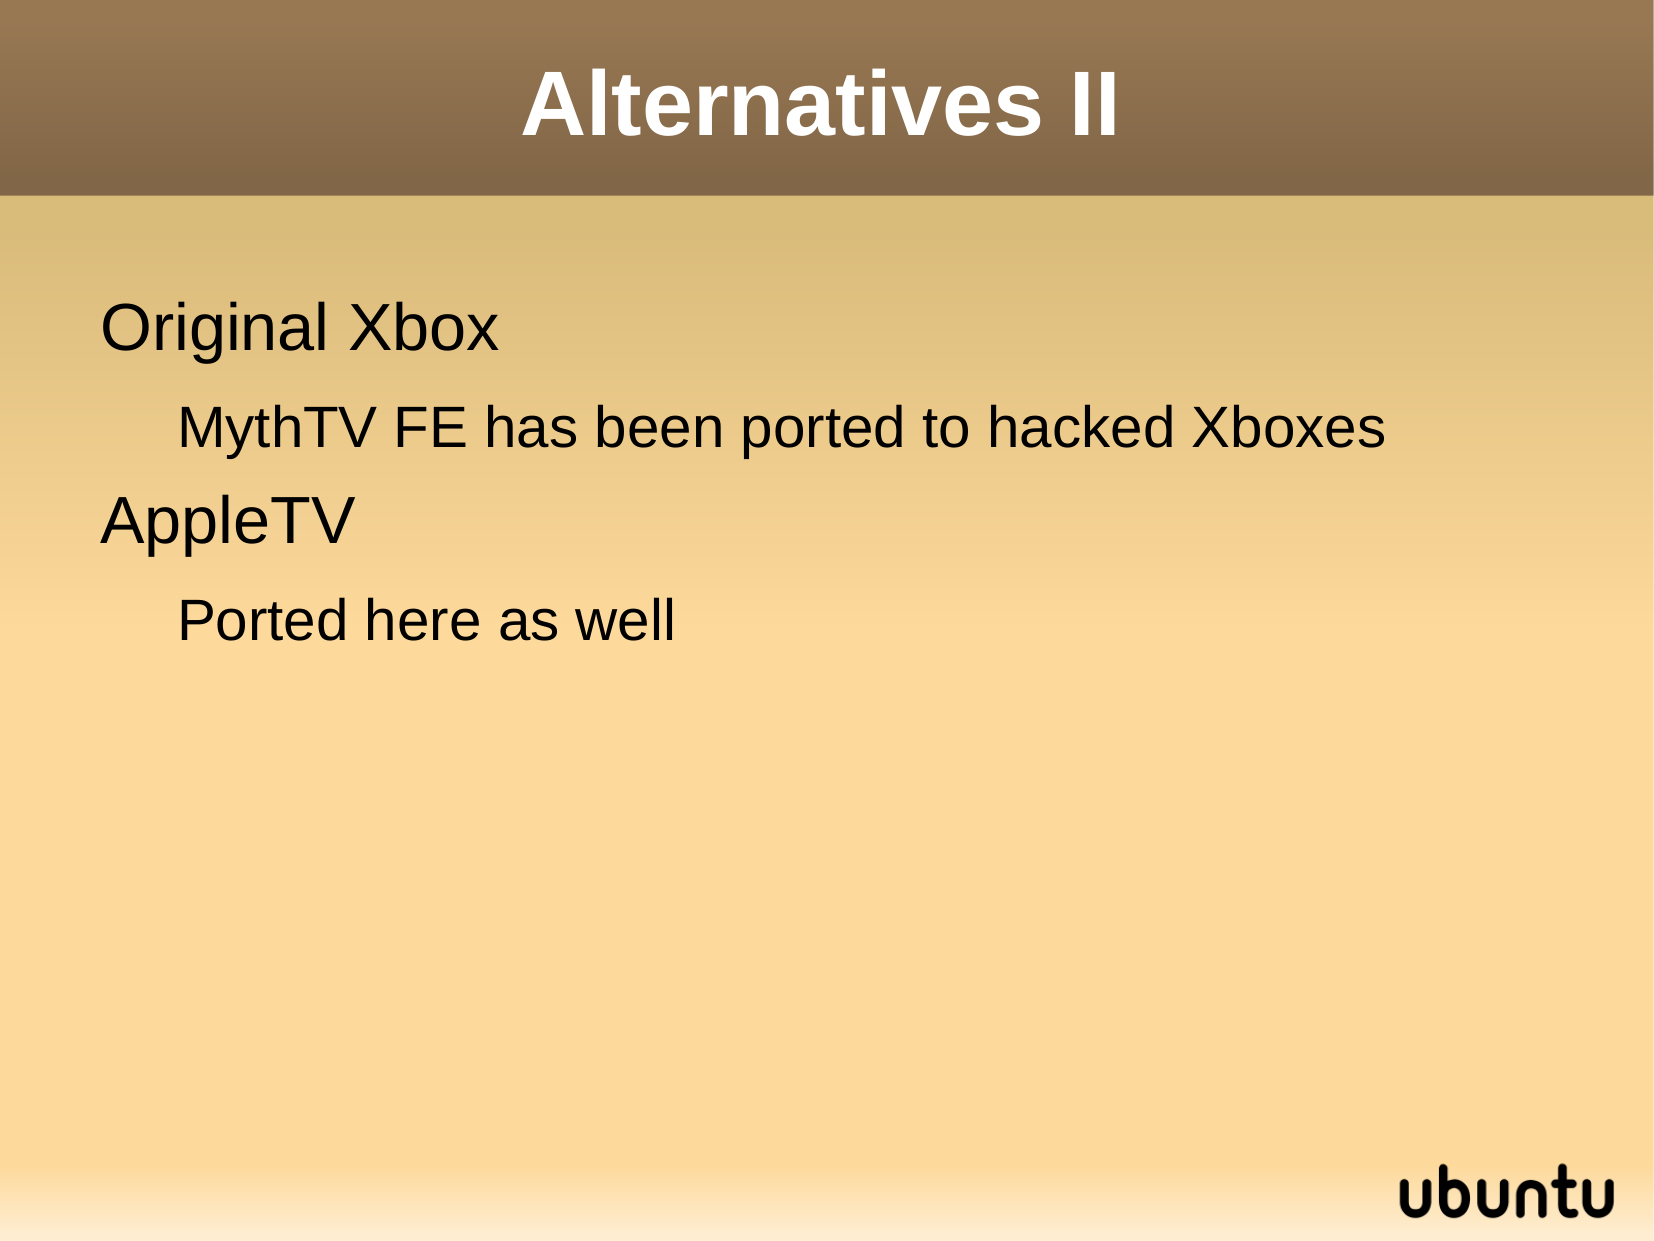

# Alternatives II
Original Xbox
MythTV FE has been ported to hacked Xboxes
AppleTV
Ported here as well